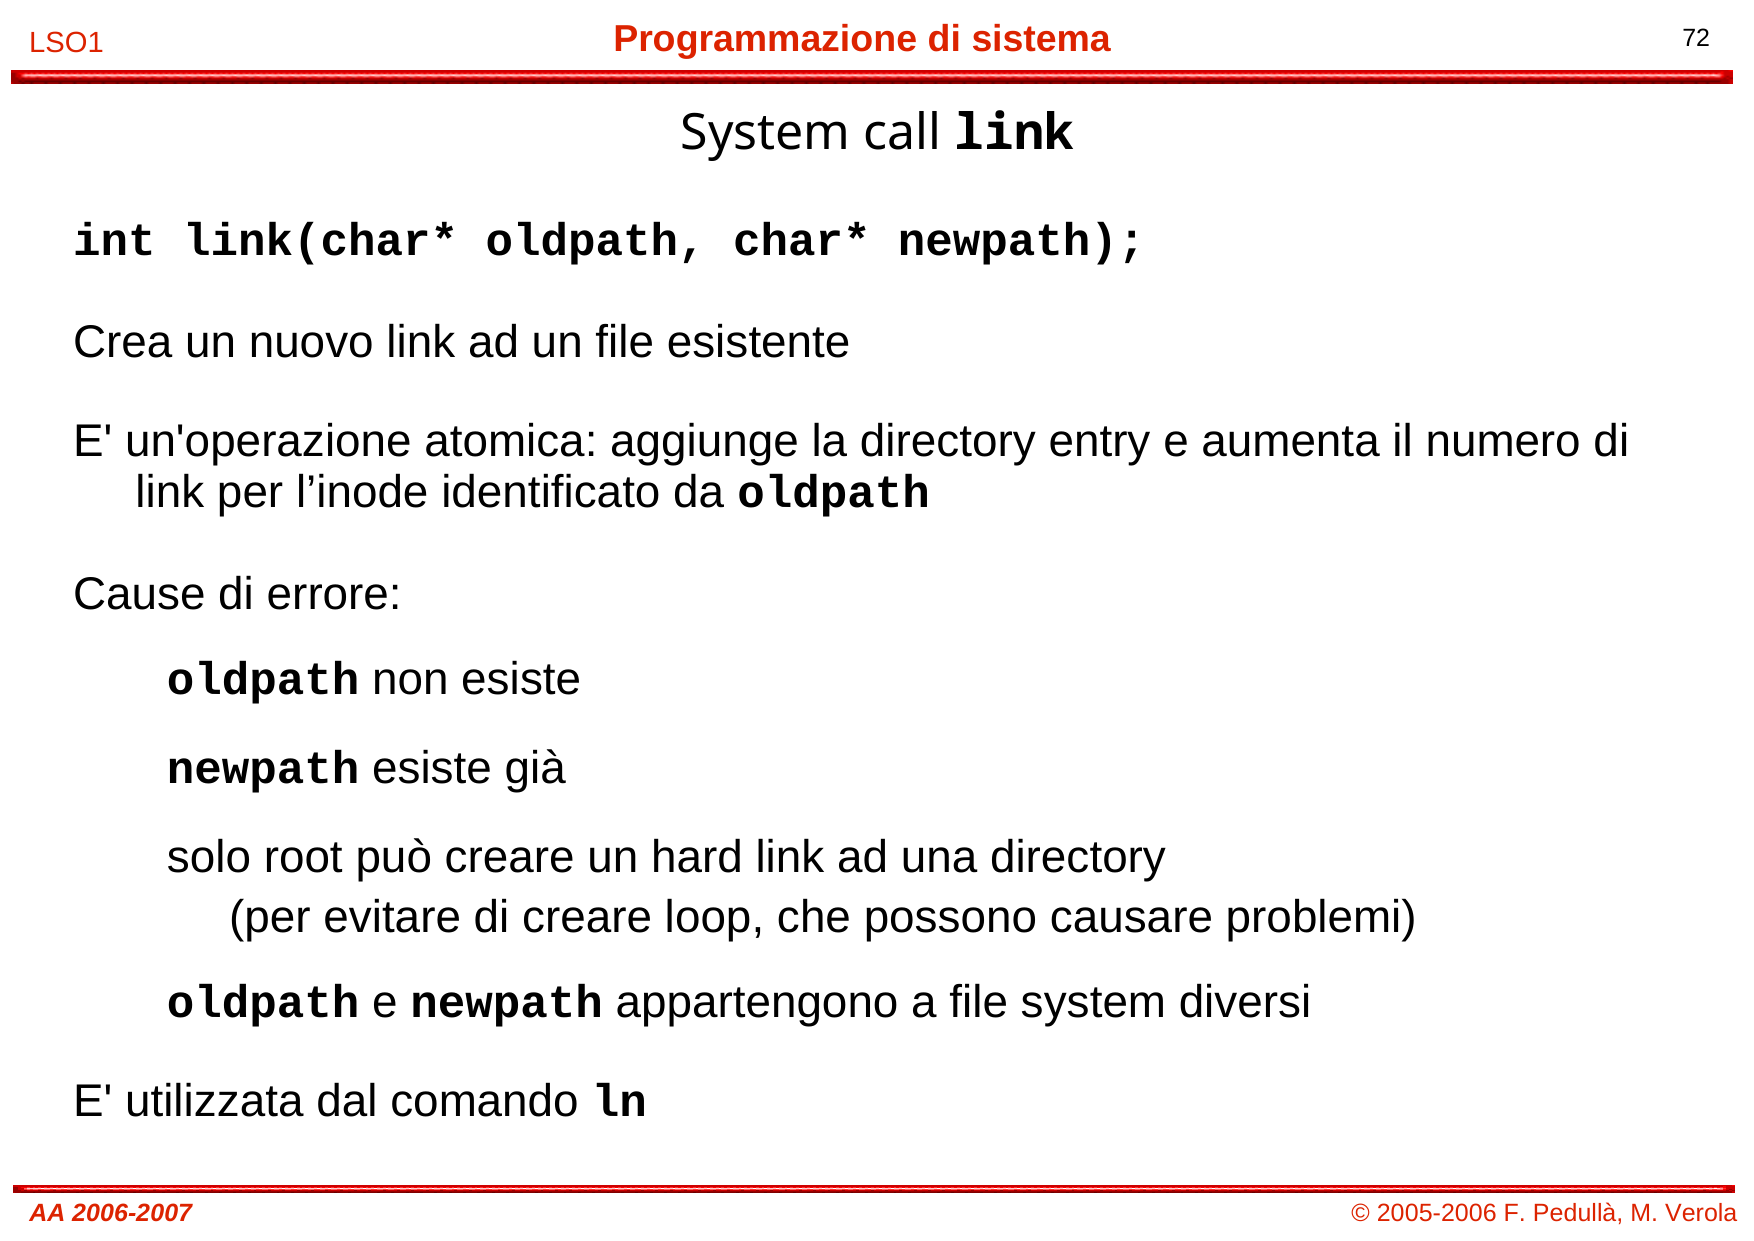

System call link
# int link(char* oldpath, char* newpath);
Crea un nuovo link ad un file esistente
E' un'operazione atomica: aggiunge la directory entry e aumenta il numero di link per l’inode identificato da oldpath
Cause di errore:
oldpath non esiste
newpath esiste già
solo root può creare un hard link ad una directory
(per evitare di creare loop, che possono causare problemi)
oldpath e newpath appartengono a file system diversi
E' utilizzata dal comando ln